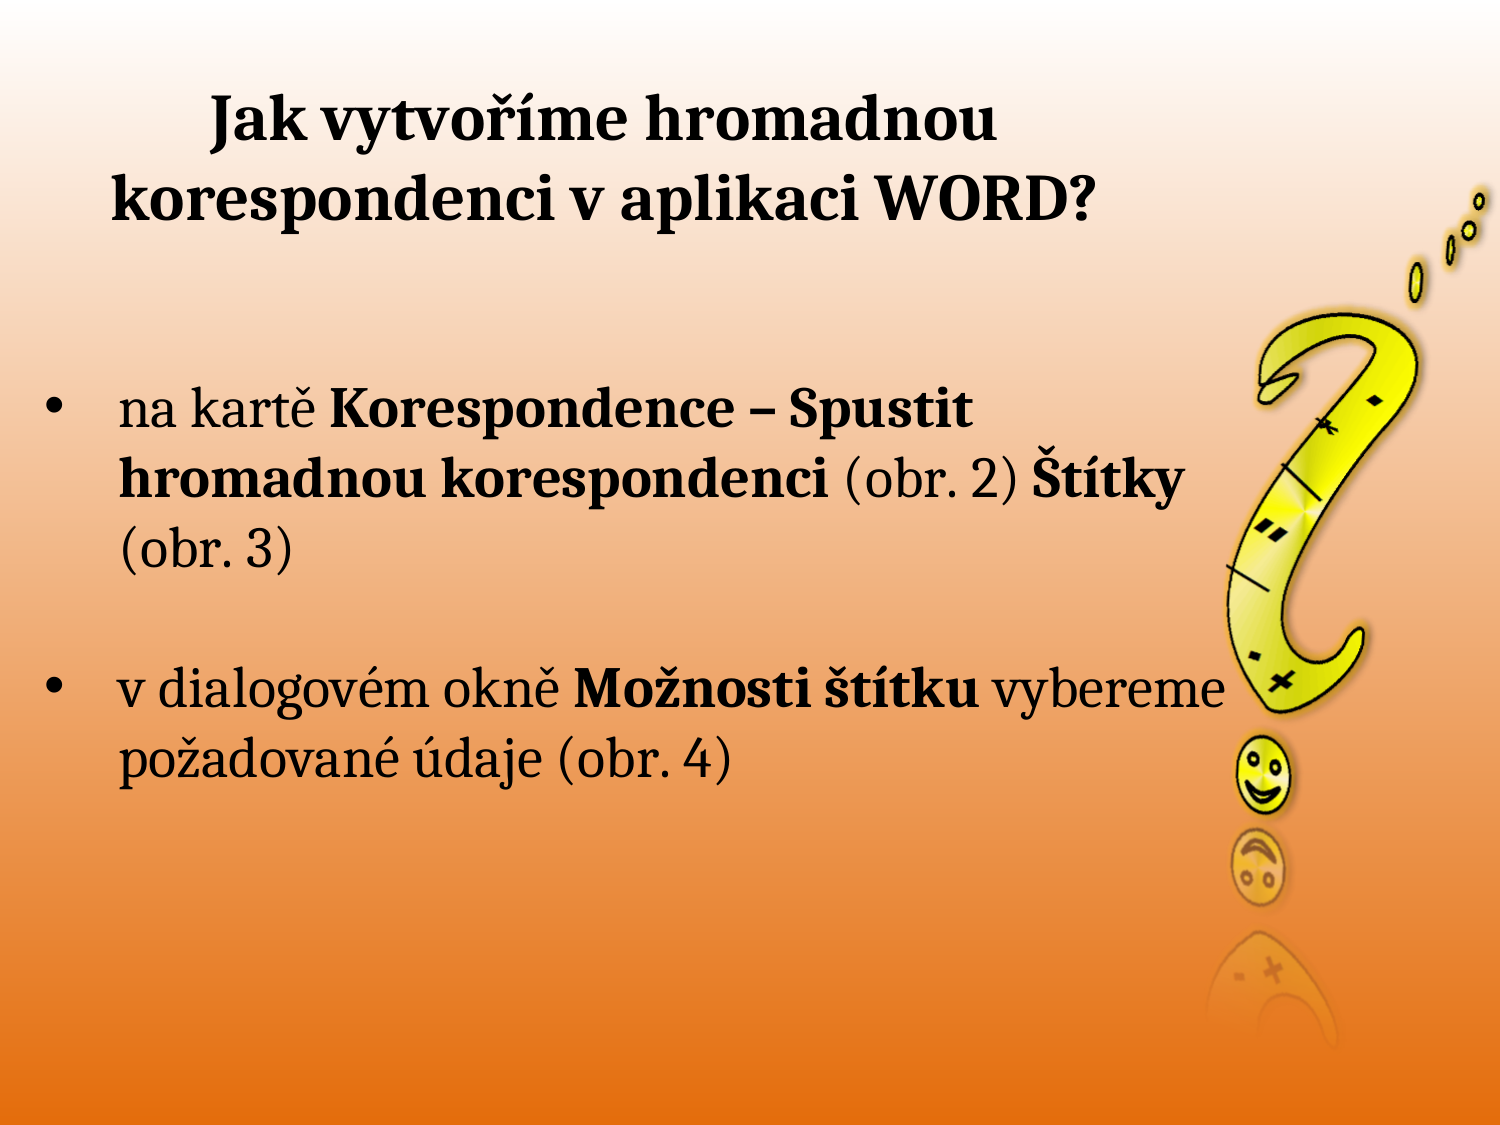

Jak vytvoříme hromadnou korespondenci v aplikaci WORD?
na kartě Korespondence – Spustit hromadnou korespondenci (obr. 2) Štítky (obr. 3)
v dialogovém okně Možnosti štítku vybereme požadované údaje (obr. 4)